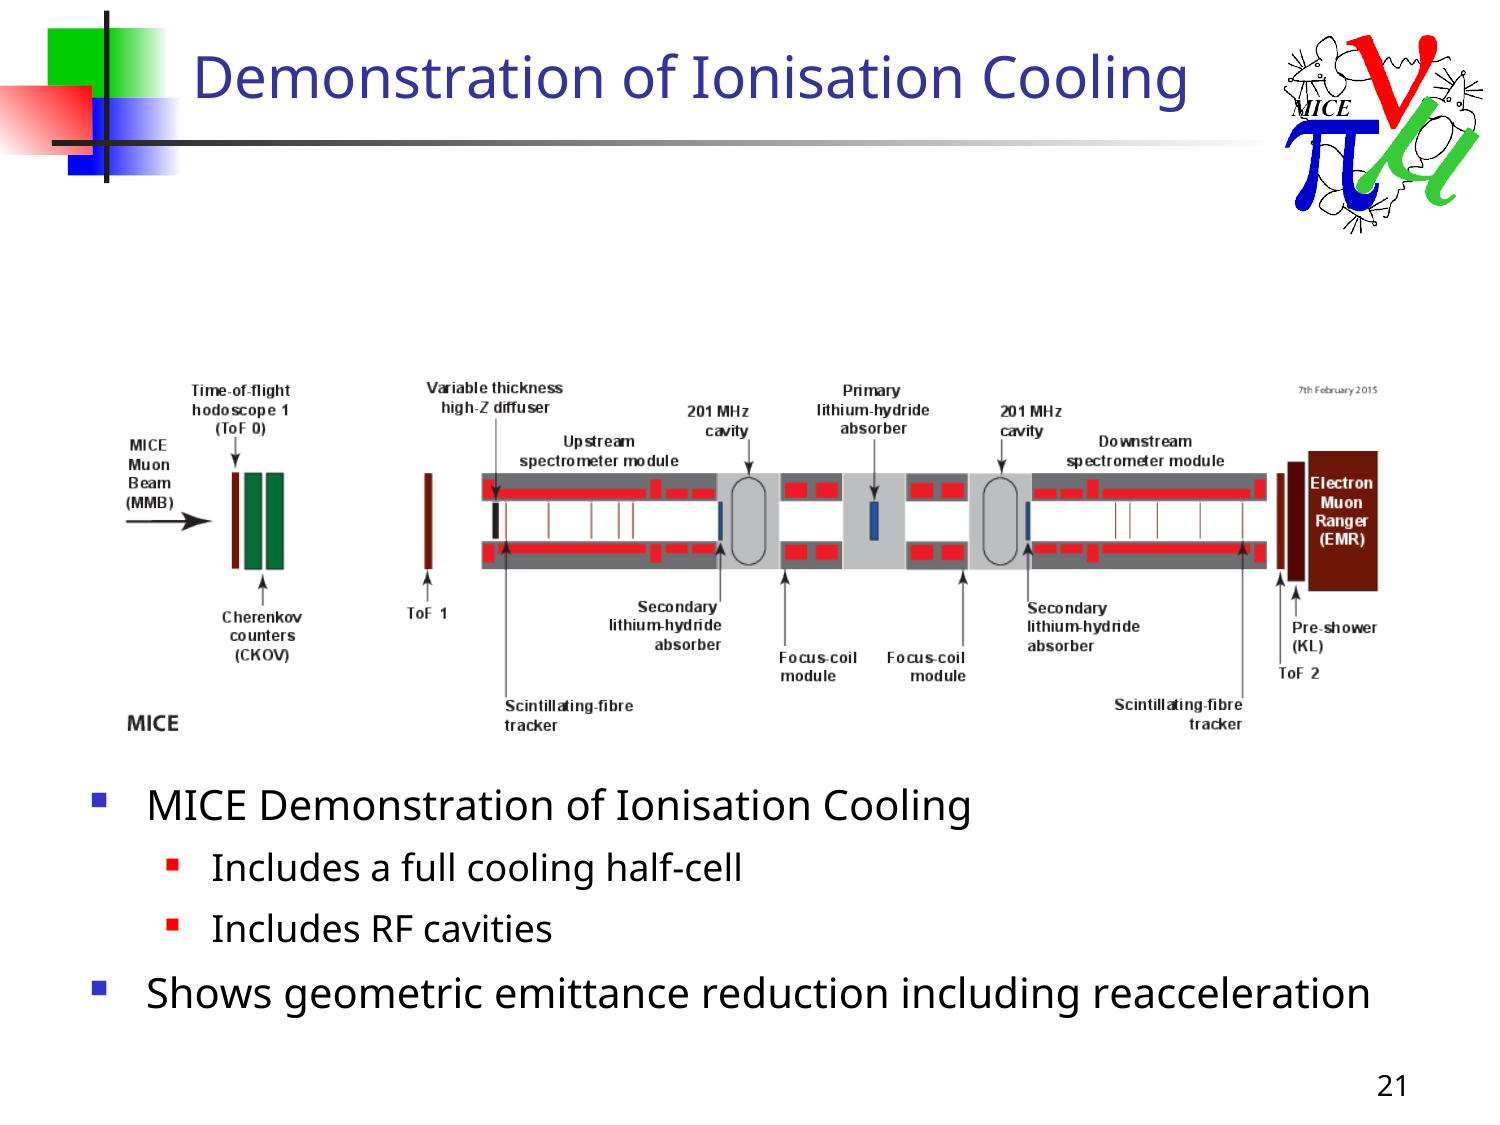

# Demonstration of Ionisation Cooling
MICE Demonstration of Ionisation Cooling
Includes a full cooling half-cell
Includes RF cavities
Shows geometric emittance reduction including reacceleration
21